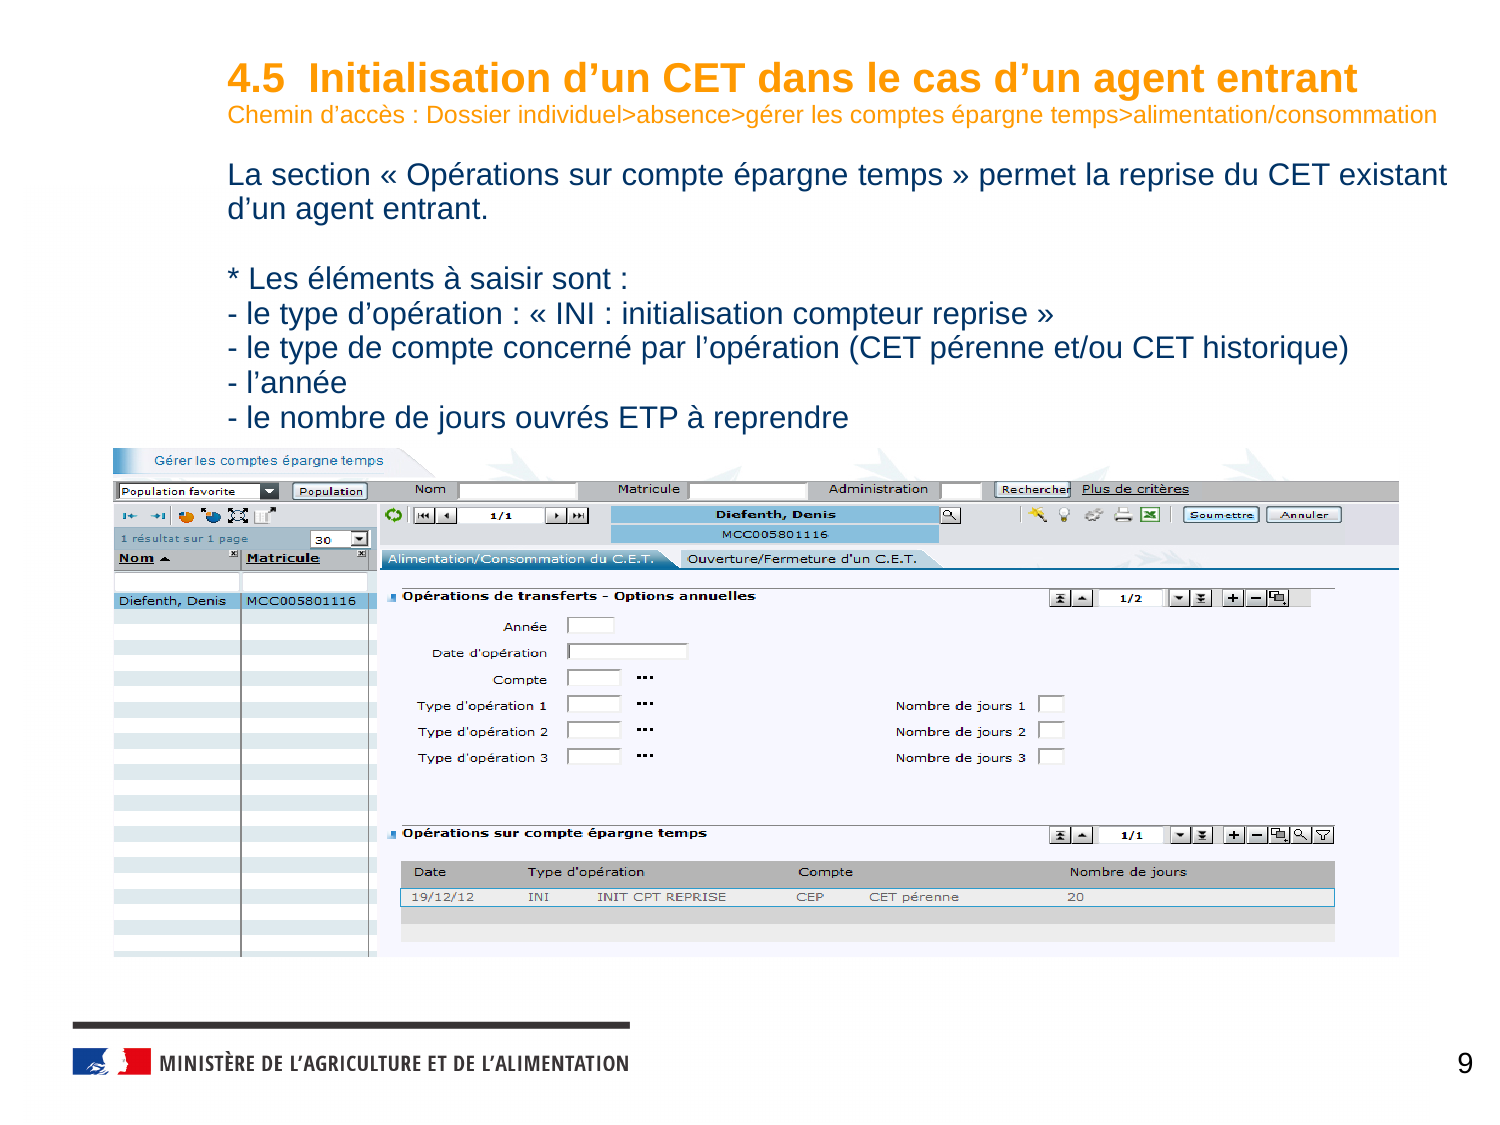

4.5 Initialisation d’un CET dans le cas d’un agent entrant
Chemin d’accès : Dossier individuel>absence>gérer les comptes épargne temps>alimentation/consommation
La section « Opérations sur compte épargne temps » permet la reprise du CET existant d’un agent entrant.
* Les éléments à saisir sont :
- le type d’opération : « INI : initialisation compteur reprise »
- le type de compte concerné par l’opération (CET pérenne et/ou CET historique)
- l’année
- le nombre de jours ouvrés ETP à reprendre